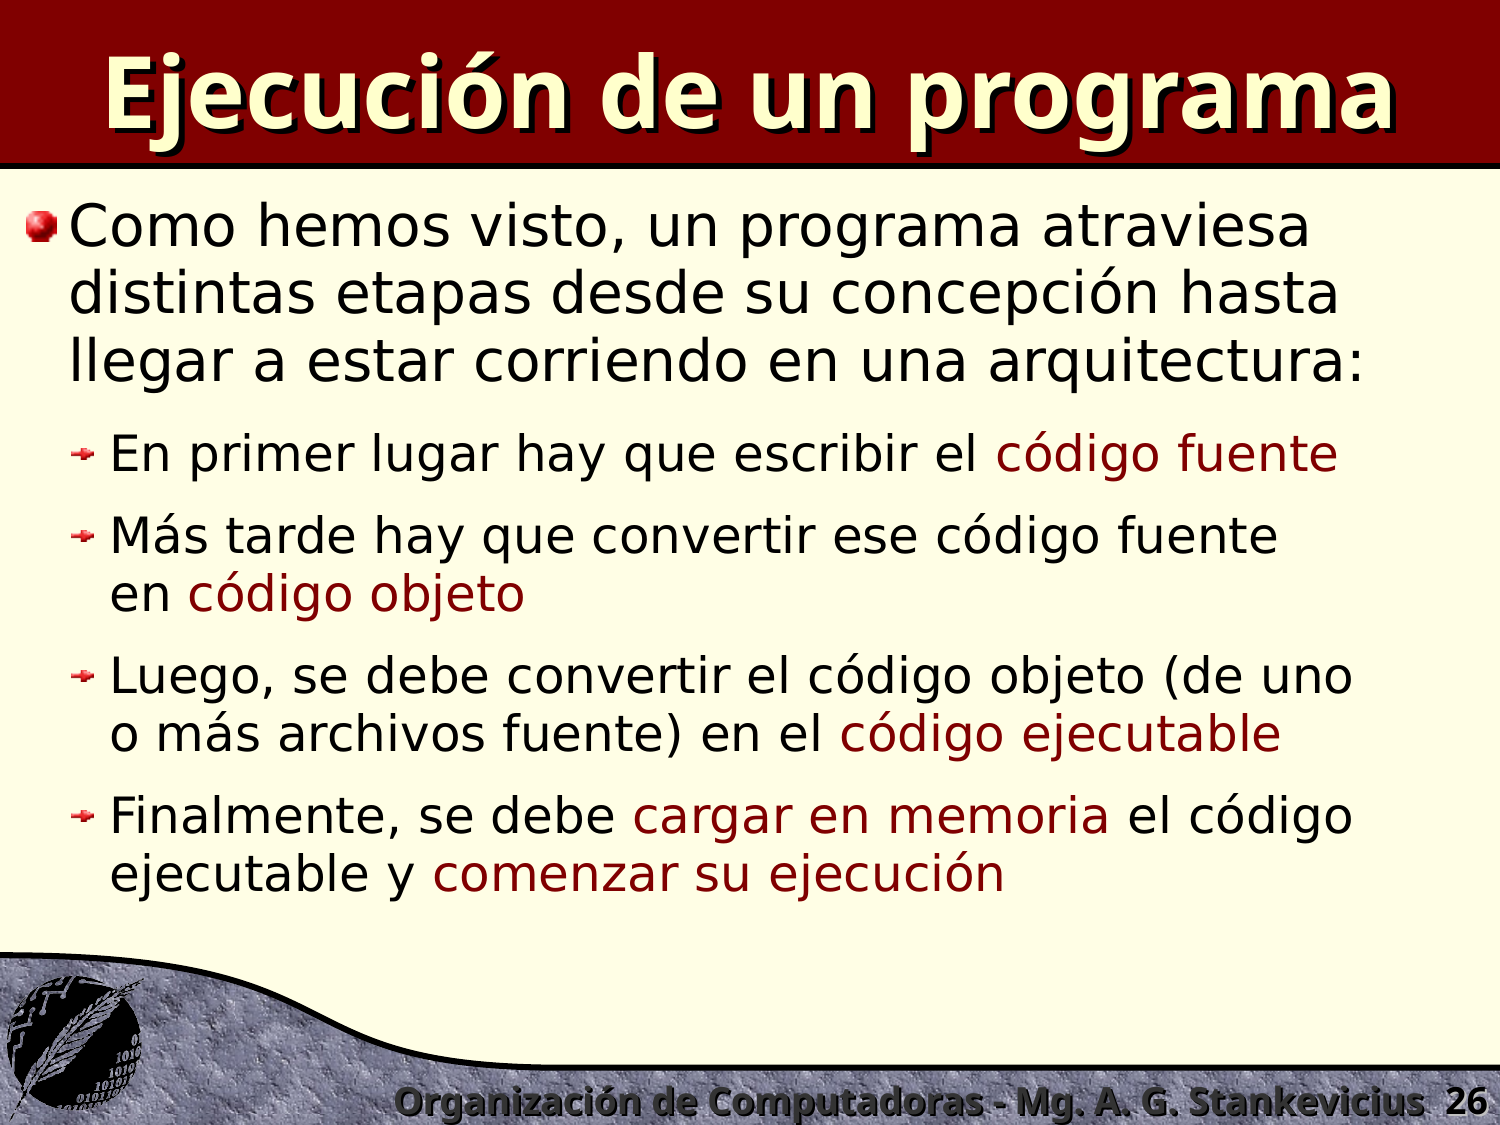

# Ejecución de un programa
Como hemos visto, un programa atraviesa distintas etapas desde su concepción hasta llegar a estar corriendo en una arquitectura:
En primer lugar hay que escribir el código fuente
Más tarde hay que convertir ese código fuente
en código objeto
Luego, se debe convertir el código objeto (de uno
o más archivos fuente) en el código ejecutable
Finalmente, se debe cargar en memoria el código ejecutable y comenzar su ejecución
26